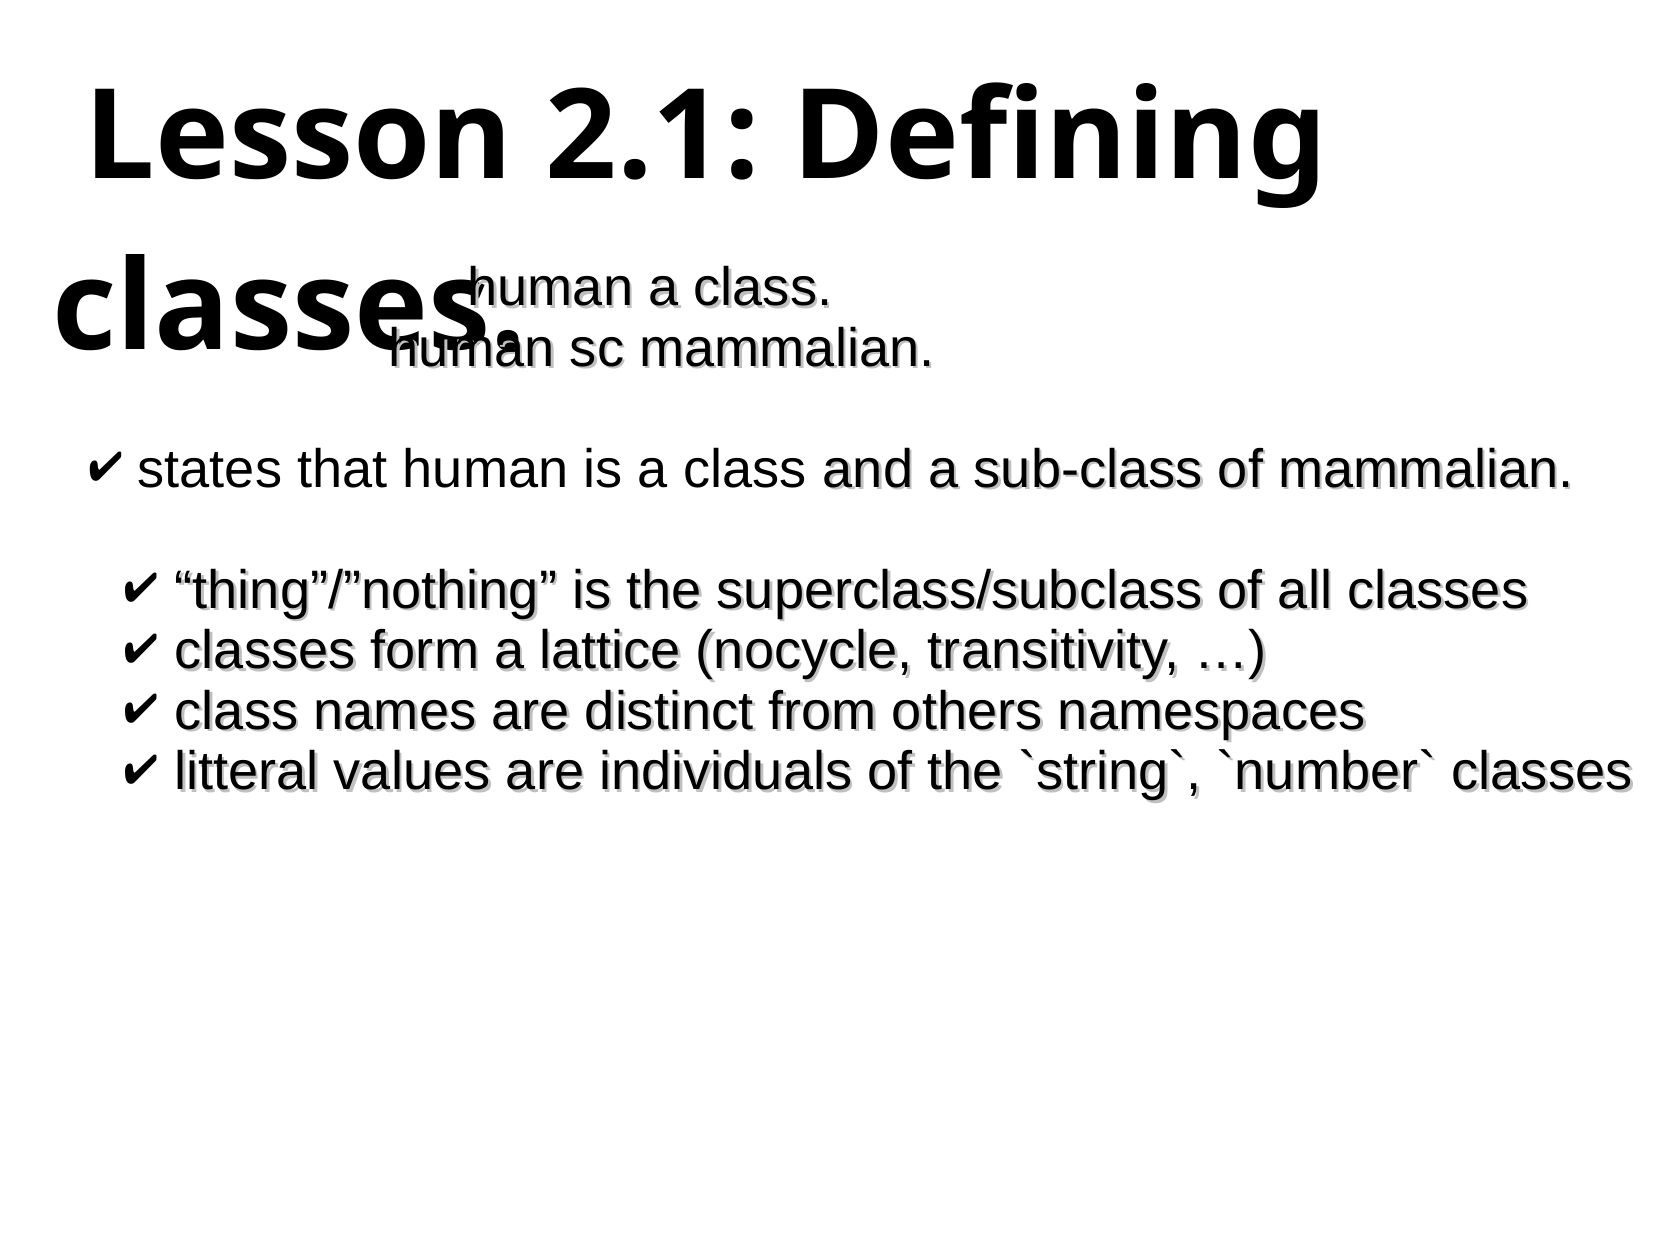

Lesson 2.1: Defining classes.
 human a class.
 human sc mammalian.
 states that human is a class and a sub-class of mammalian.
 “thing”/”nothing” is the superclass/subclass of all classes
 classes form a lattice (nocycle, transitivity, …)
 class names are distinct from others namespaces
 litteral values are individuals of the `string`, `number` classes